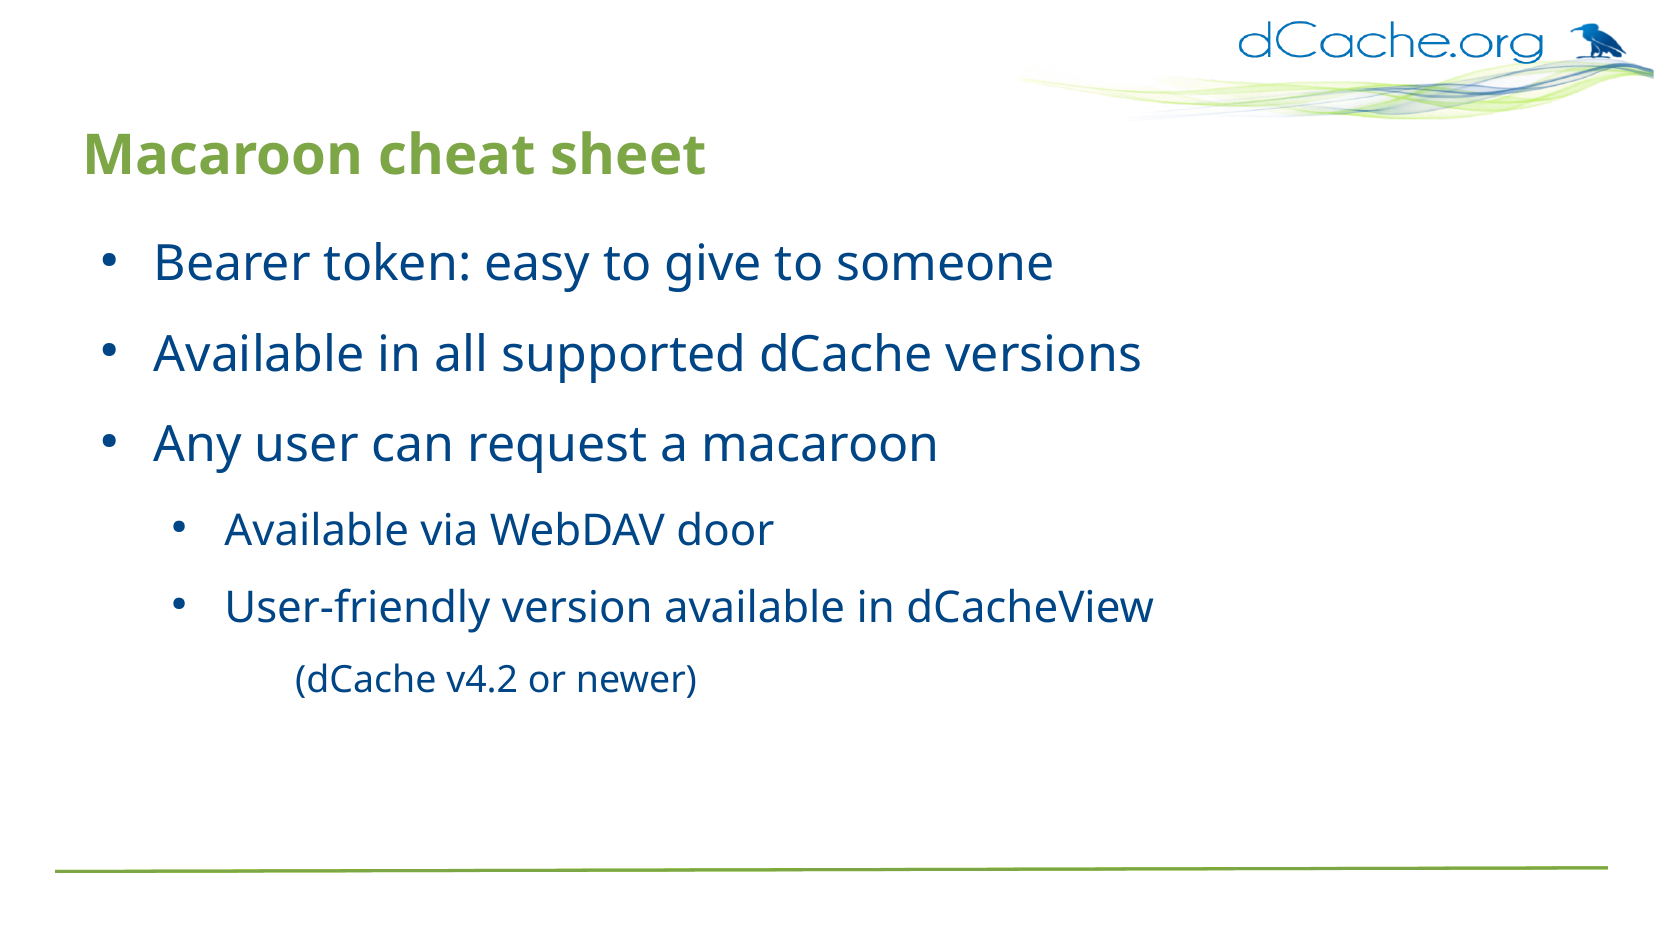

# Macaroon cheat sheet
Bearer token: easy to give to someone
Available in all supported dCache versions
Any user can request a macaroon
Available via WebDAV door
User-friendly version available in dCacheView
(dCache v4.2 or newer)